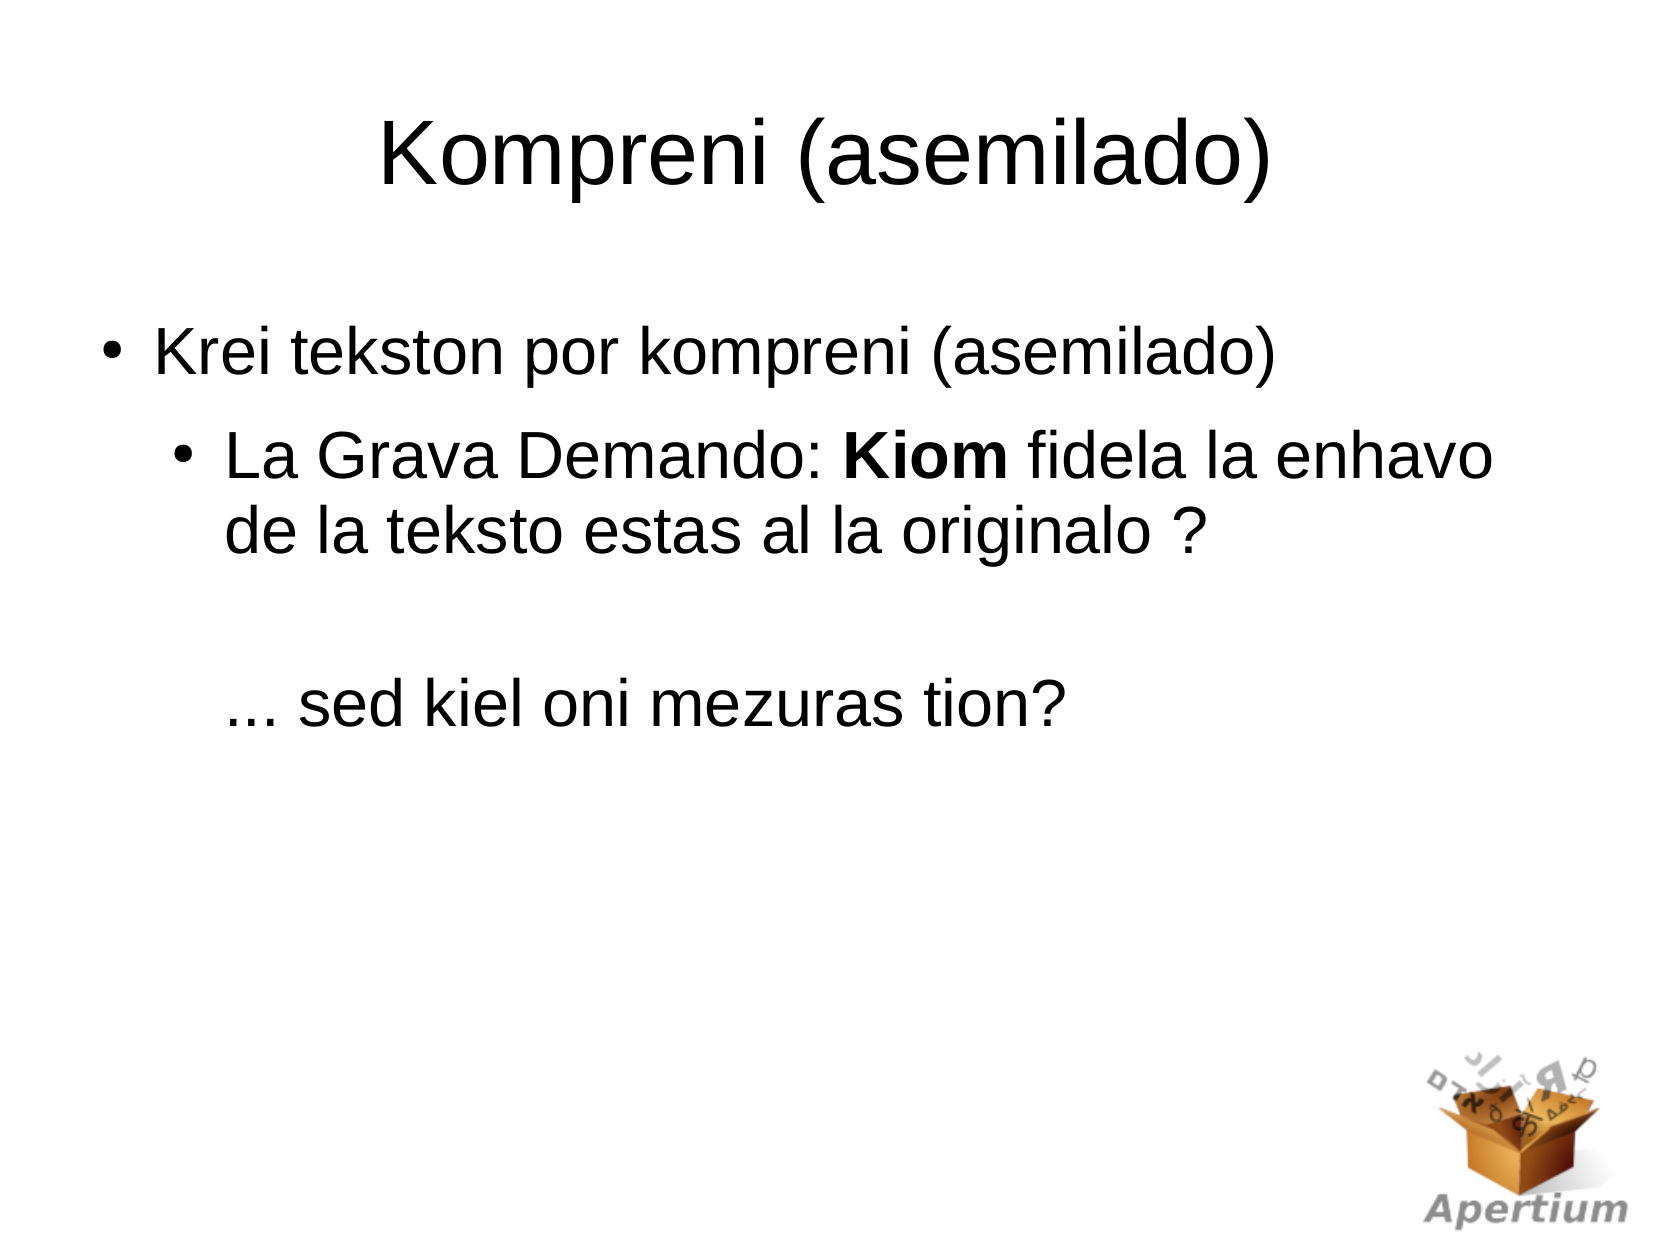

# Kompreni (asemilado)
Krei tekston por kompreni (asemilado)
La Grava Demando: Kiom fidela la enhavo de la teksto estas al la originalo ?
... sed kiel oni mezuras tion?